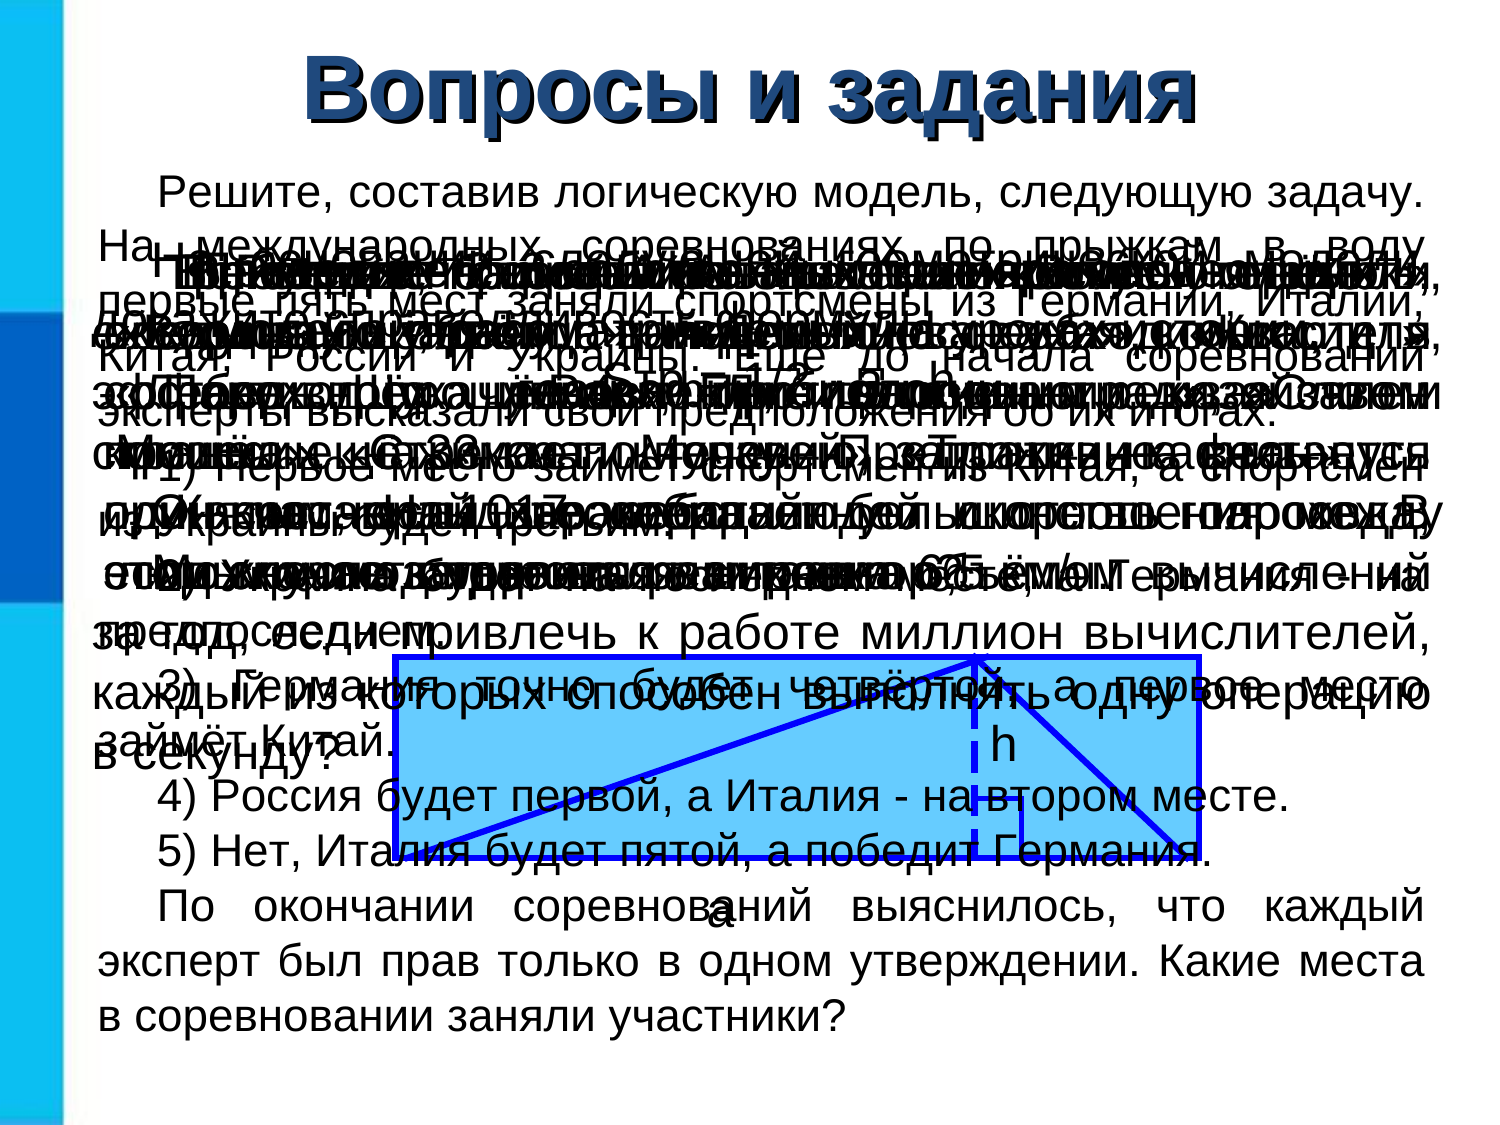

Вопросы и задания
Решите, составив логическую модель, следующую задачу. На международных соревнованиях по прыжкам в воду первые пять мест заняли спортсмены из Германии, Италии, Китая, России и Украины. Ещё до начала соревнований эксперты высказали свои предположения об их итогах:
1) Первое место займёт спортсмен из Китая, а спортсмен из Украины будет третьим.
2) Украина будет на последнем месте, а Германия - на предпоследнем.
3) Германия точно будет четвёртой, а первое место займёт Китай.
4) Россия будет первой, а Италия - на втором месте.
5) Нет, Италия будет пятой, а победит Германия.
По окончании соревнований выяснилось, что каждый эксперт был прав только в одном утверждении. Какие места в соревновании заняли участники?
На основании следующей геометрической модели докажите справедливость формулы
Sтр = 1/2 · a · h.
Приведите 2–3 собственных примера словесных моделей, рассматриваемых на уроках истории, географии, биологии.
 В середине прошлого века экономисты оценили ежегодный объём вычислений, необходимых для эффективного управления народным хозяйством страны.
Он составил 1017 операций.
Можно ли справиться с таким объёмом вычислений за год, если привлечь к работе миллион вычислителей, каждый из которых способен выполнять одну операцию в секунду?
 Решите, составив математическую модель, следующую задачу.
Пароход прошёл 4 км против течения реки, а затем прошёл ещё 33 км по течению, затратив на весь путь один час. Найдите собственную скорость парохода, если скорость течения реки равна 6,5 км/ч.
Требуется спроектировать электрическую цепь, показывающую итог тайного голосования комиссии в составе трёх членов. При голосовании «за» член комиссии нажимает кнопку. Предложение считается принятым, если оно собирает большинство голосов. В этом случае загорается лампочка.
Вспомните басни И. А. Крылова: «Волк и ягнёнок», «Ворона и лисица», «Демьянова уха», «Квартет», «Лебедь, Щука и Рак», «Лисица и виноград», «Слон и Моська», «Стрекоза и Муравей», «Тришкин кафтан».
Какие черты характера людей и отношения между людьми смоделировал в них автор?
Приведите примеры использования компьютерных моделей.
h
a